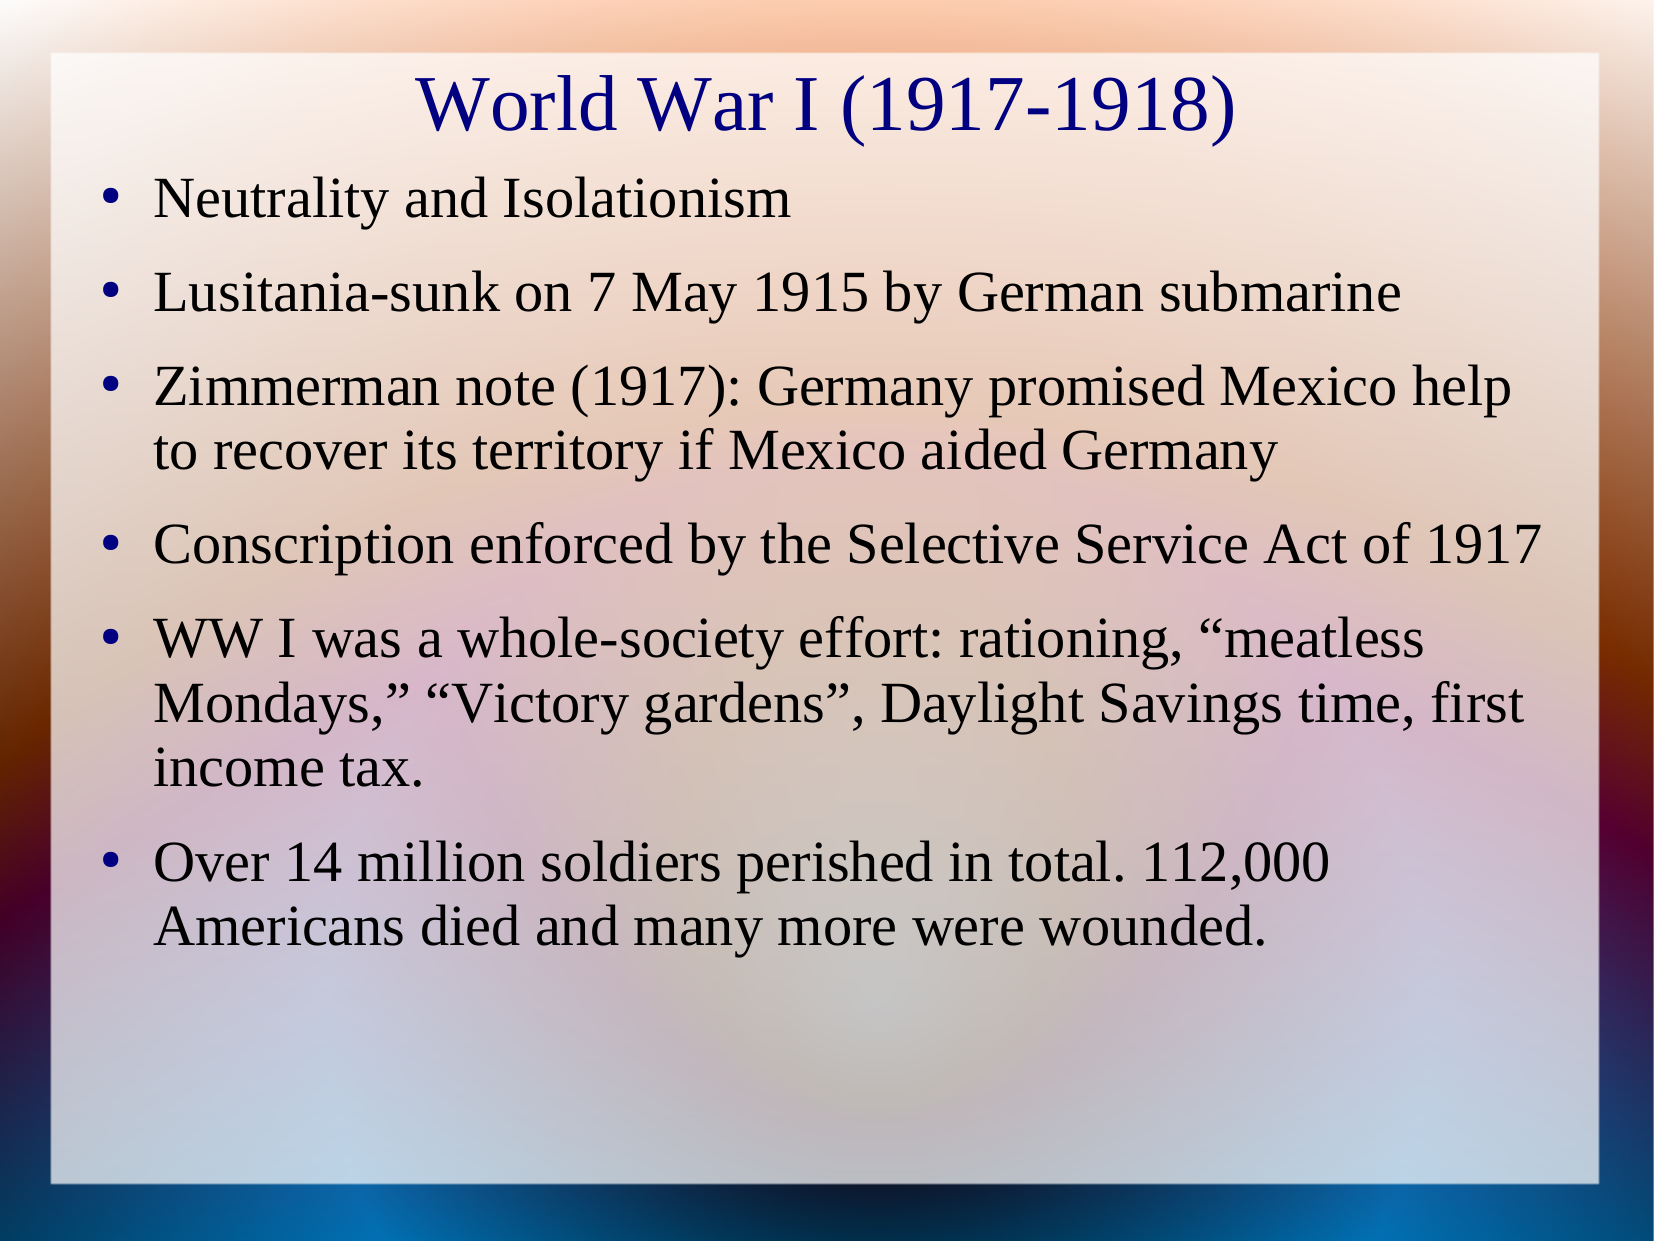

# World War I (1917-1918)
Neutrality and Isolationism
Lusitania-sunk on 7 May 1915 by German submarine
Zimmerman note (1917): Germany promised Mexico help to recover its territory if Mexico aided Germany
Conscription enforced by the Selective Service Act of 1917
WW I was a whole-society effort: rationing, “meatless Mondays,” “Victory gardens”, Daylight Savings time, first income tax.
Over 14 million soldiers perished in total. 112,000 Americans died and many more were wounded.